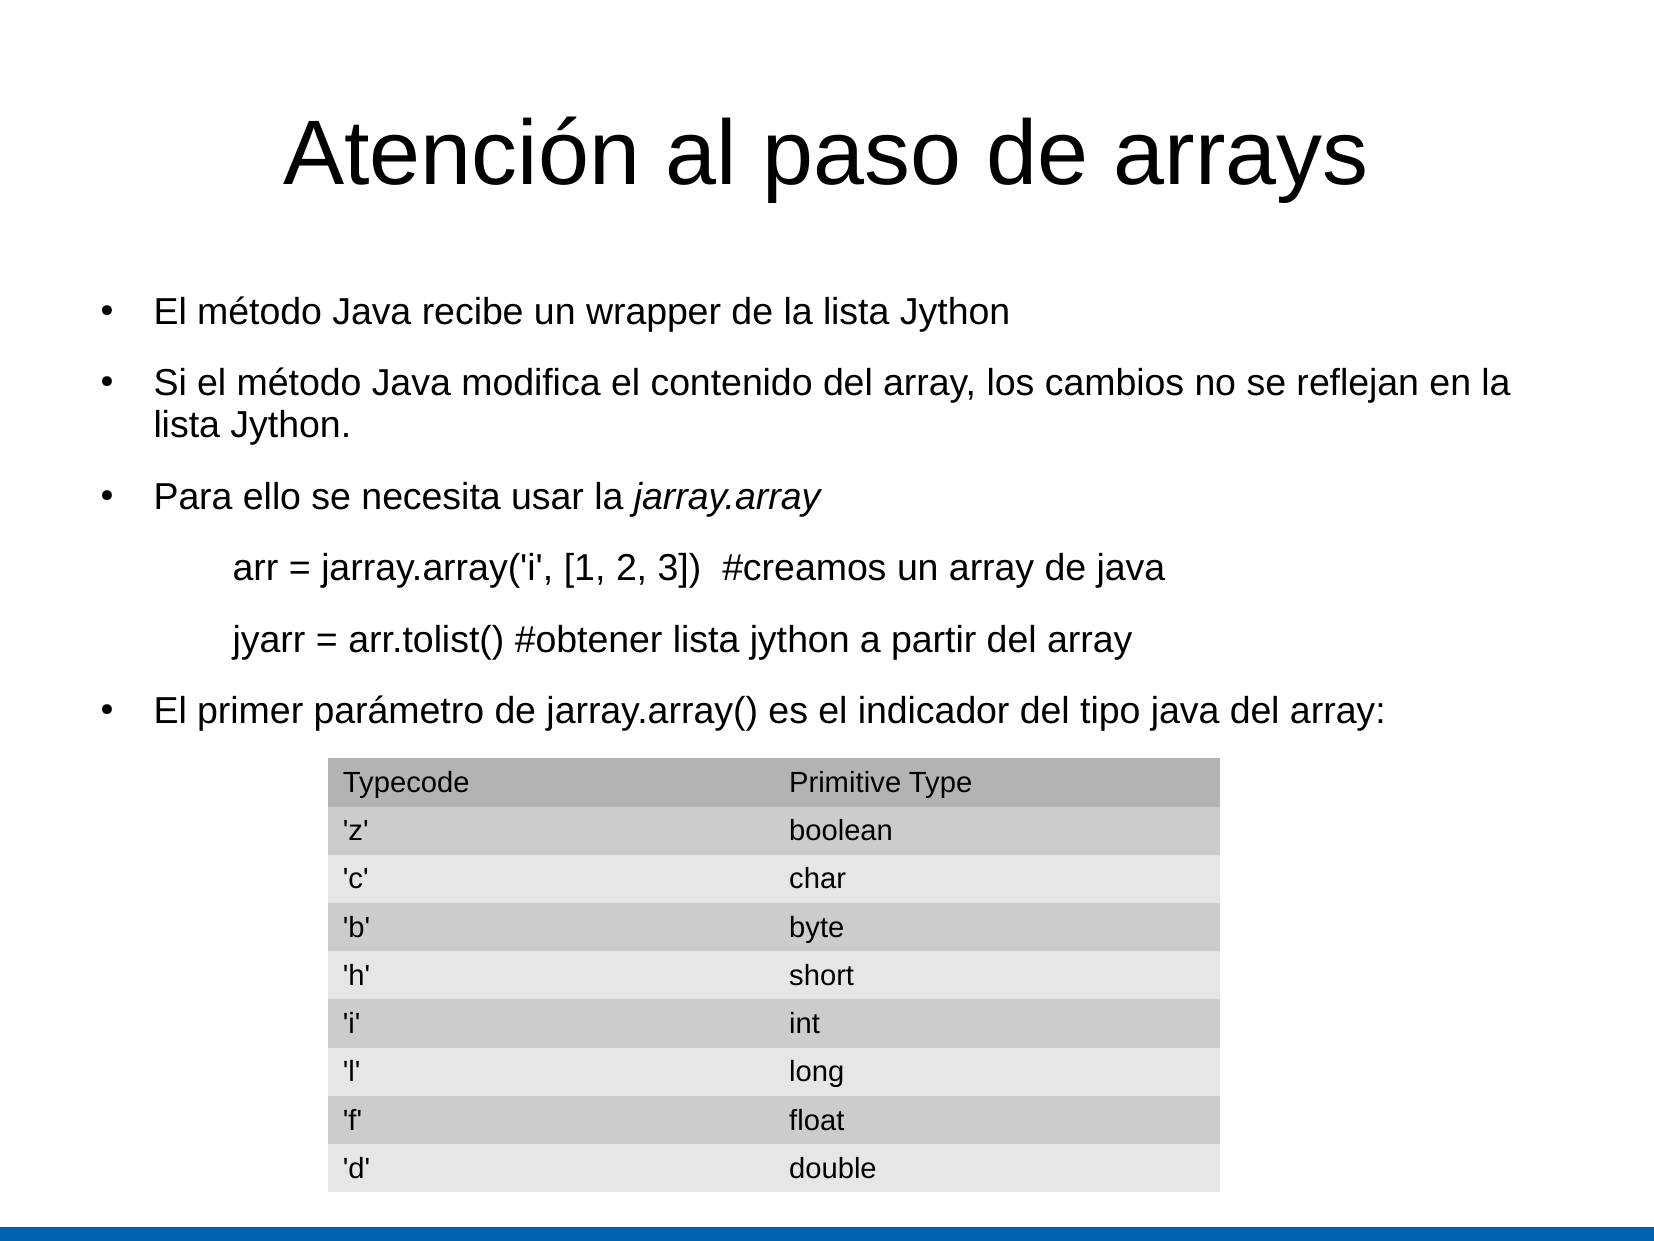

# Atención al paso de arrays
El método Java recibe un wrapper de la lista Jython
Si el método Java modifica el contenido del array, los cambios no se reflejan en la lista Jython.
Para ello se necesita usar la jarray.array
 		arr = jarray.array('i', [1, 2, 3]) #creamos un array de java
 		jyarr = arr.tolist() #obtener lista jython a partir del array
El primer parámetro de jarray.array() es el indicador del tipo java del array:
| Typecode | Primitive Type |
| --- | --- |
| 'z' | boolean |
| 'c' | char |
| 'b' | byte |
| 'h' | short |
| 'i' | int |
| 'l' | long |
| 'f' | float |
| 'd' | double |